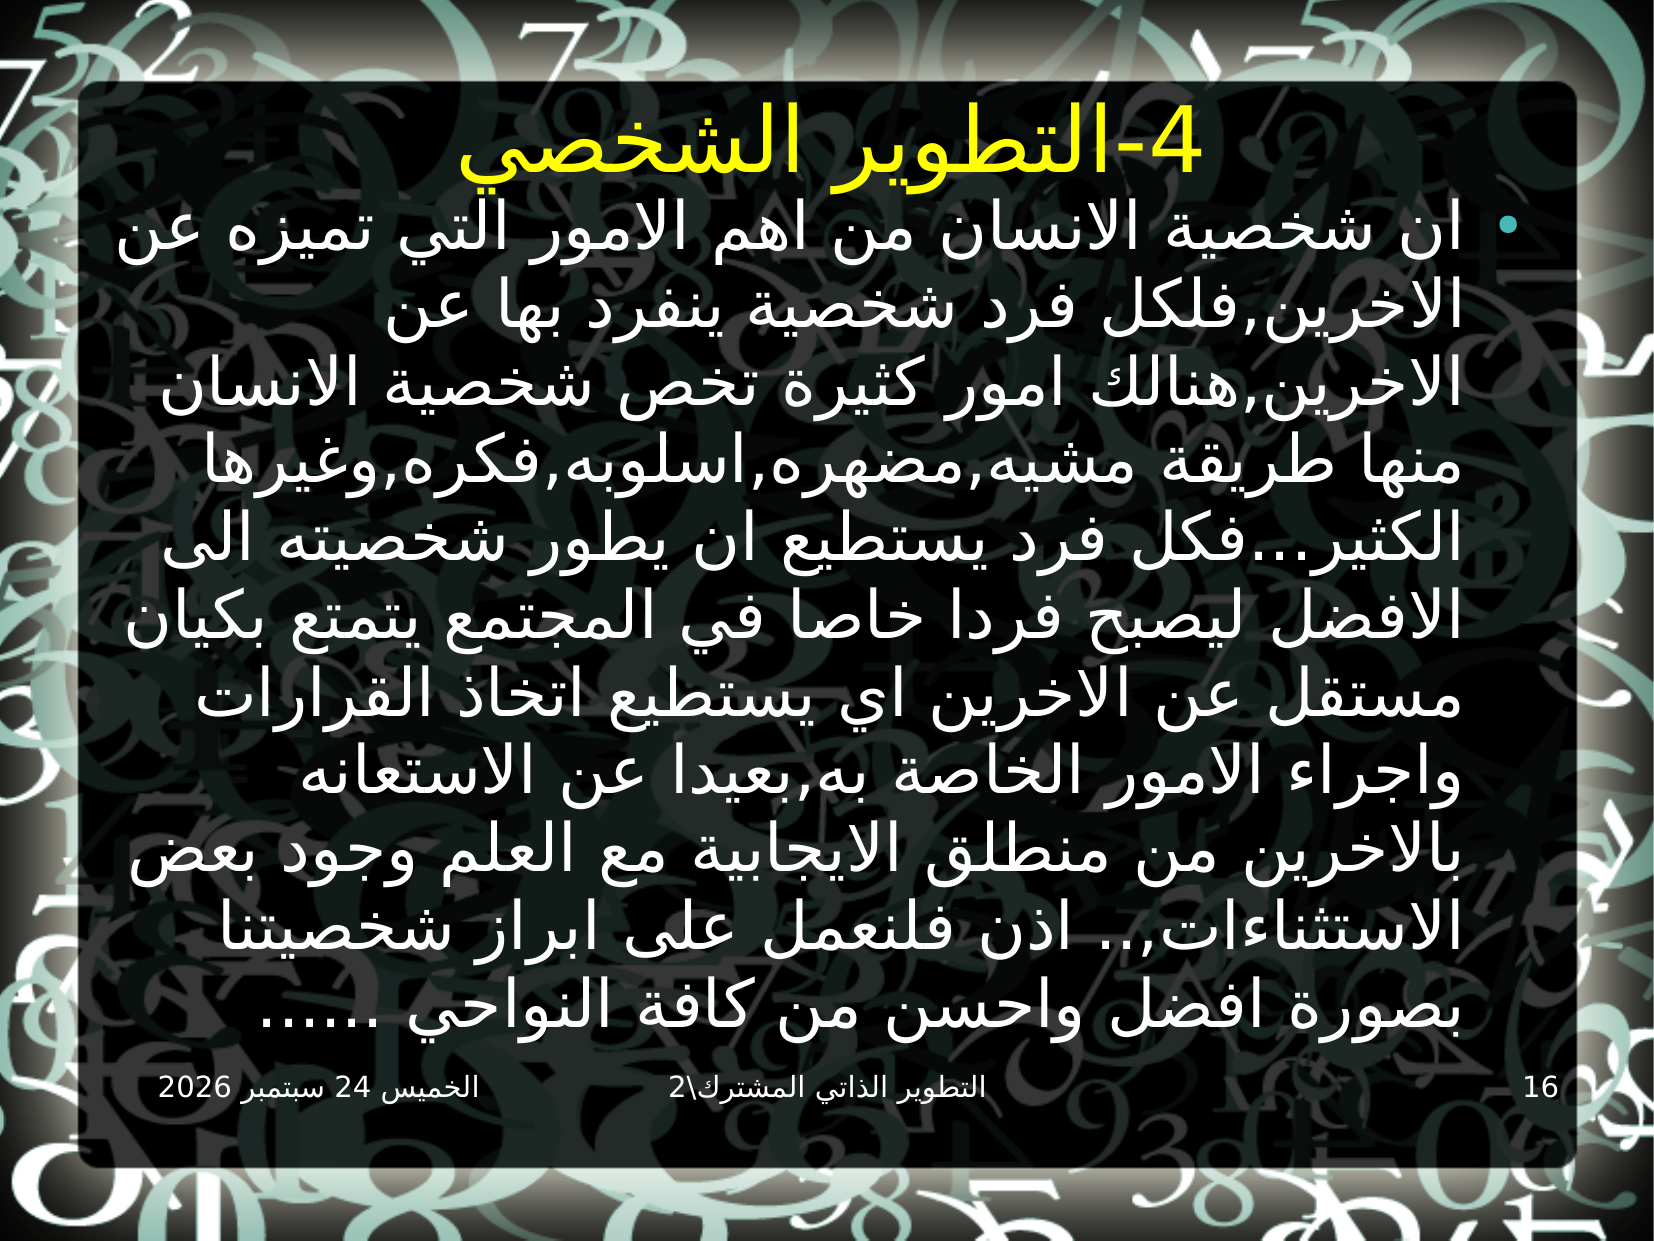

# 4-التطوير الشخصي
ان شخصية الانسان من اهم الامور التي تميزه عن الاخرين,فلكل فرد شخصية ينفرد بها عن الاخرين,هنالك امور كثيرة تخص شخصية الانسان منها طريقة مشيه,مضهره,اسلوبه,فكره,وغيرها الكثير...فكل فرد يستطيع ان يطور شخصيته الى الافضل ليصبح فردا خاصا في المجتمع يتمتع بكيان مستقل عن الاخرين اي يستطيع اتخاذ القرارات واجراء الامور الخاصة به,بعيدا عن الاستعانه بالاخرين من منطلق الايجابية مع العلم وجود بعض الاستثناءات,.. اذن فلنعمل على ابراز شخصيتنا بصورة افضل واحسن من كافة النواحي ......
التطوير الذاتي المشترك\2
16